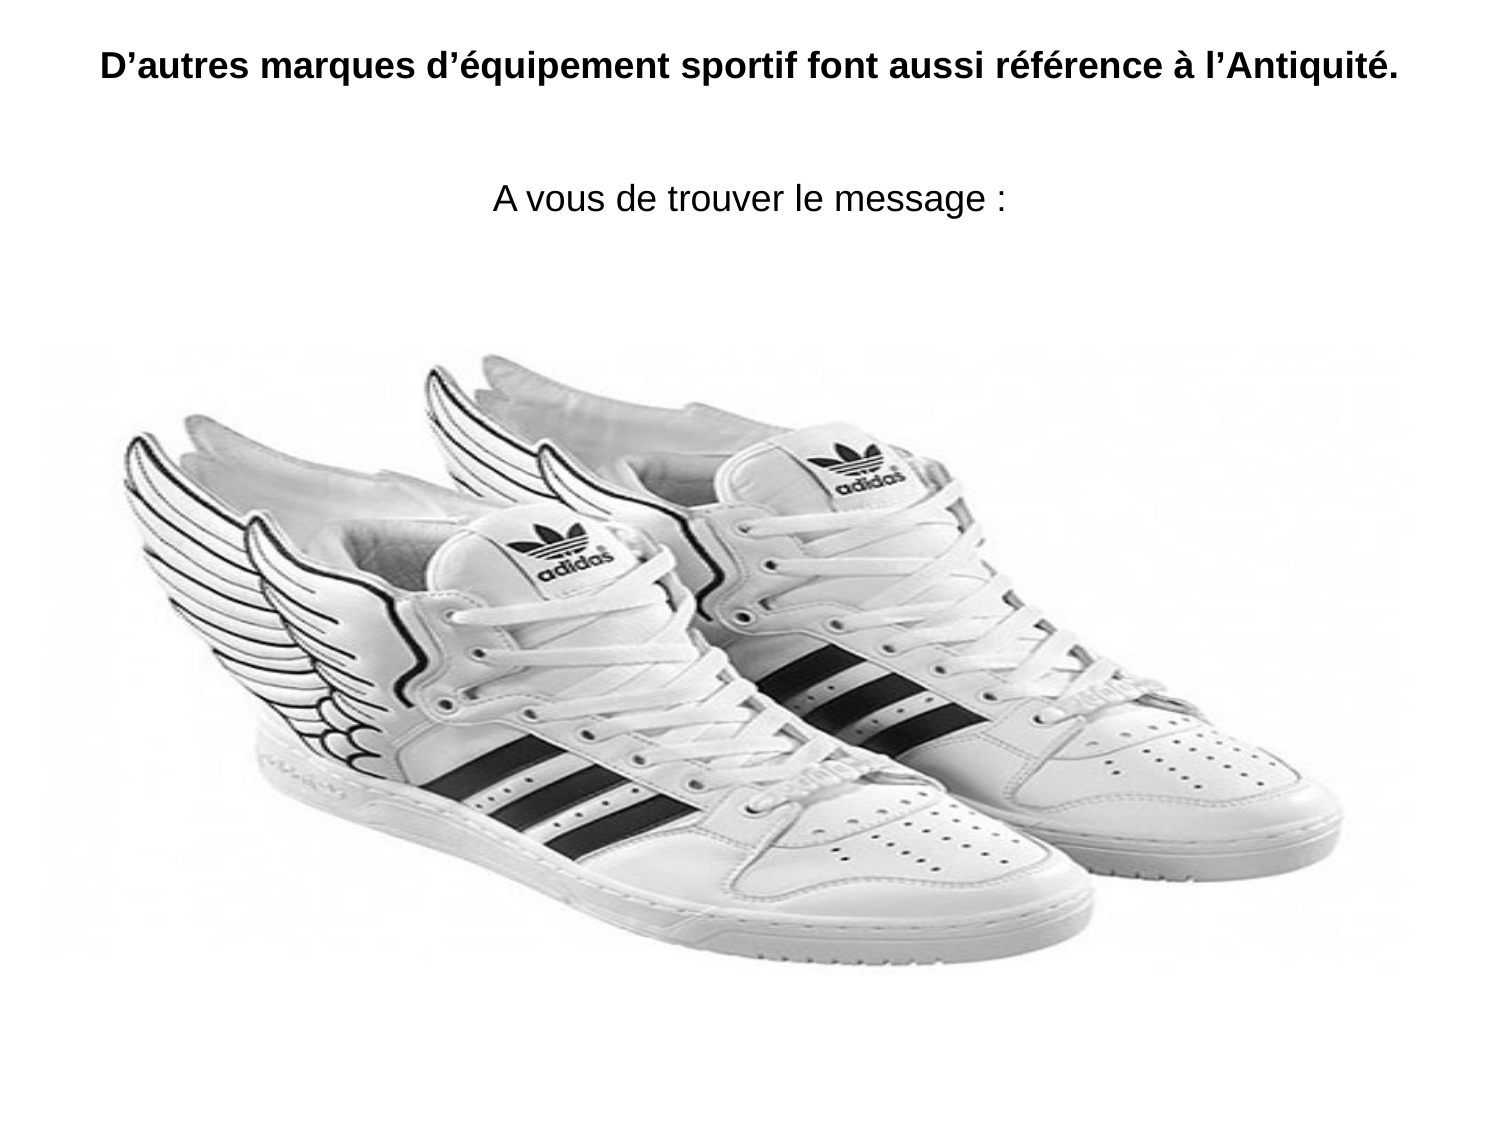

D’autres marques d’équipement sportif font aussi référence à l’Antiquité.
A vous de trouver le message :